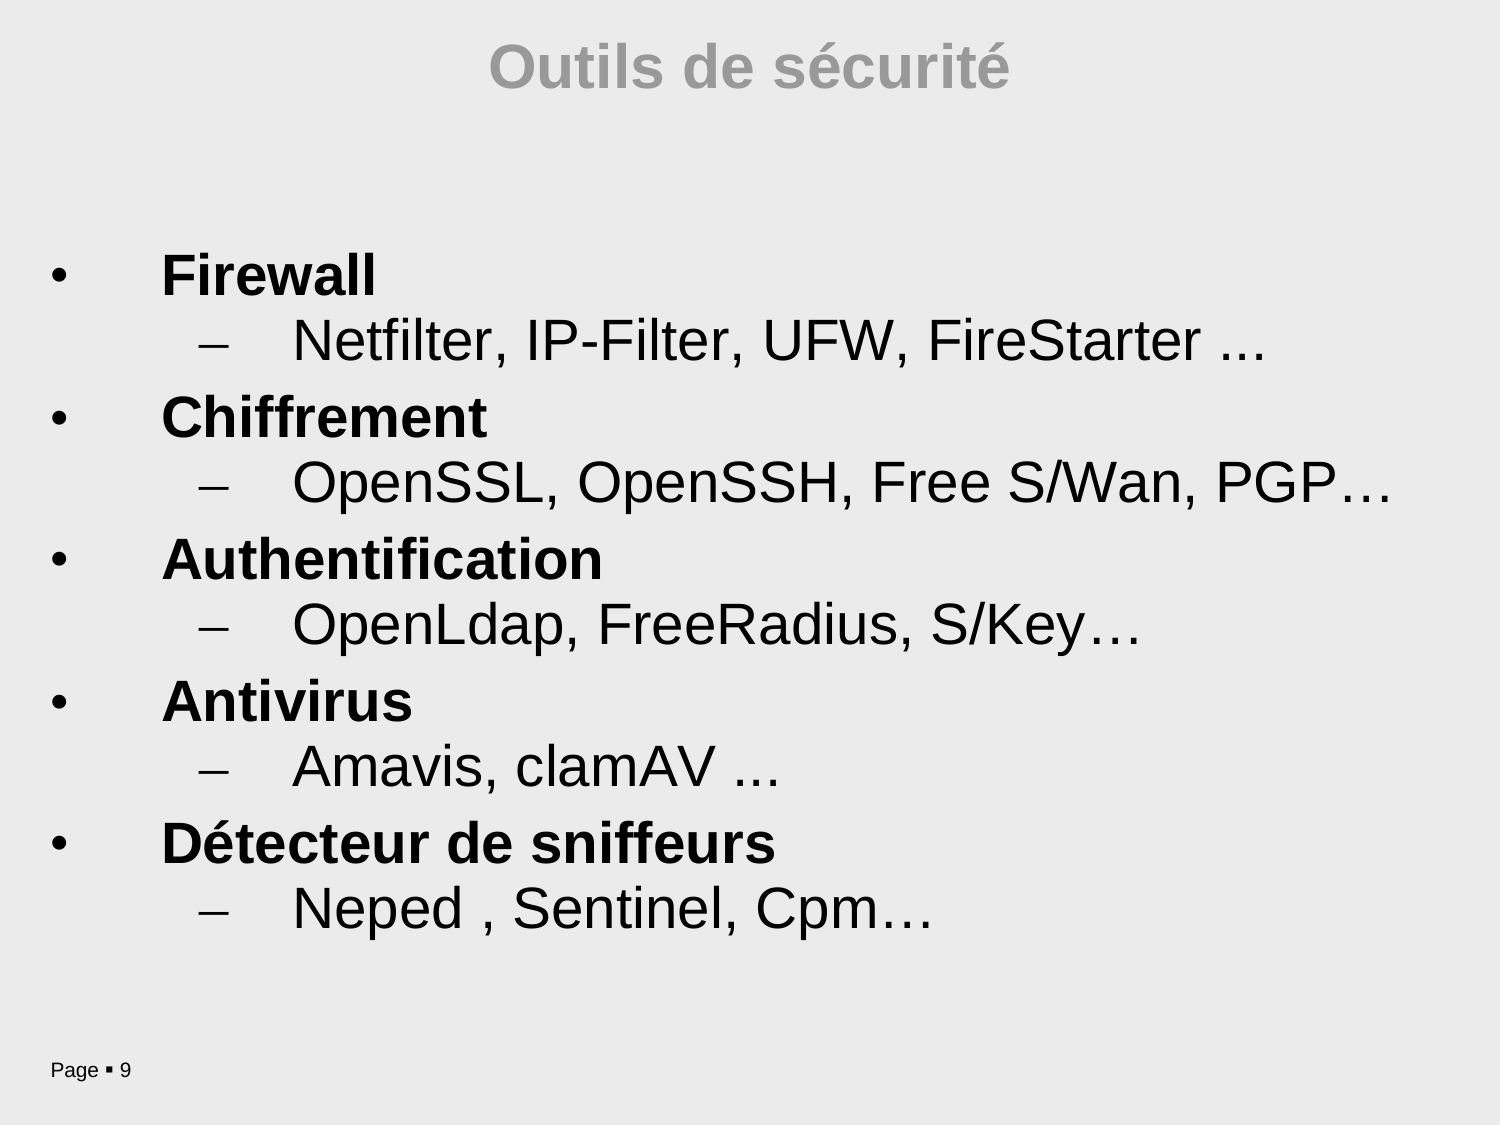

# Outils de sécurité
Firewall
Netfilter, IP-Filter, UFW, FireStarter ...
Chiffrement
OpenSSL, OpenSSH, Free S/Wan, PGP…
Authentification
OpenLdap, FreeRadius, S/Key…
Antivirus
Amavis, clamAV ...
Détecteur de sniffeurs
Neped , Sentinel, Cpm…